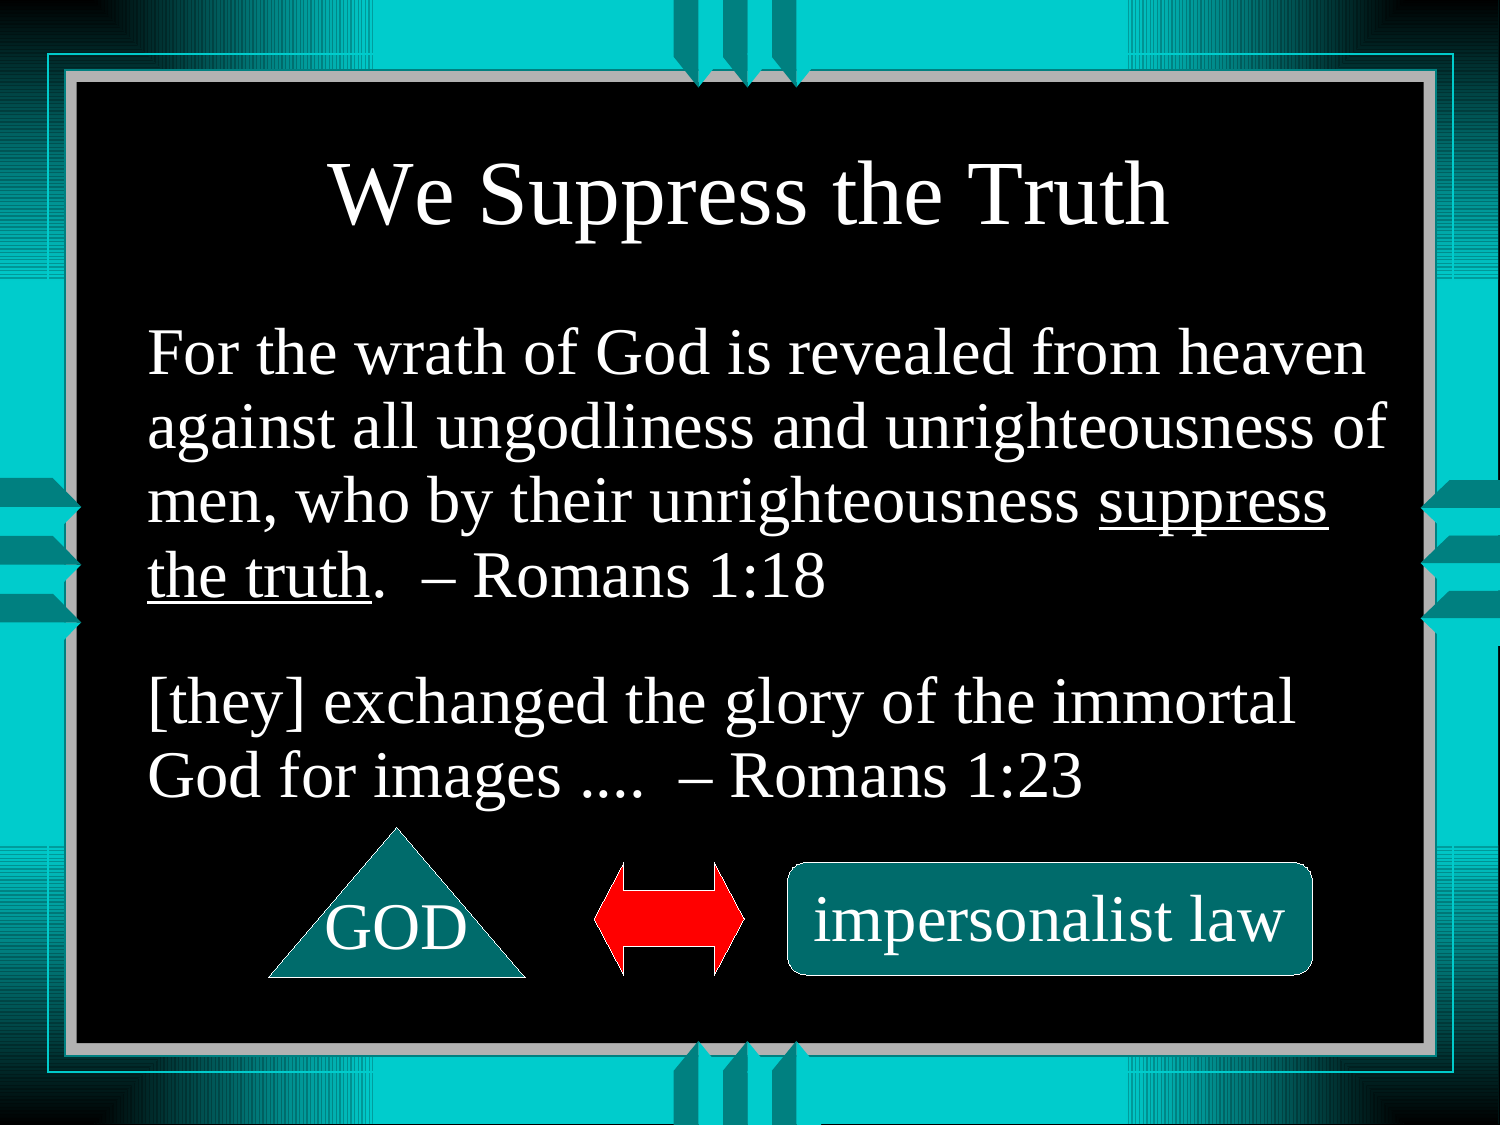

# We Suppress the Truth
For the wrath of God is revealed from heaven against all ungodliness and unrighteousness of men, who by their unrighteousness suppress the truth. – Romans 1:18
[they] exchanged the glory of the immortal God for images .... – Romans 1:23
GOD
impersonalist law